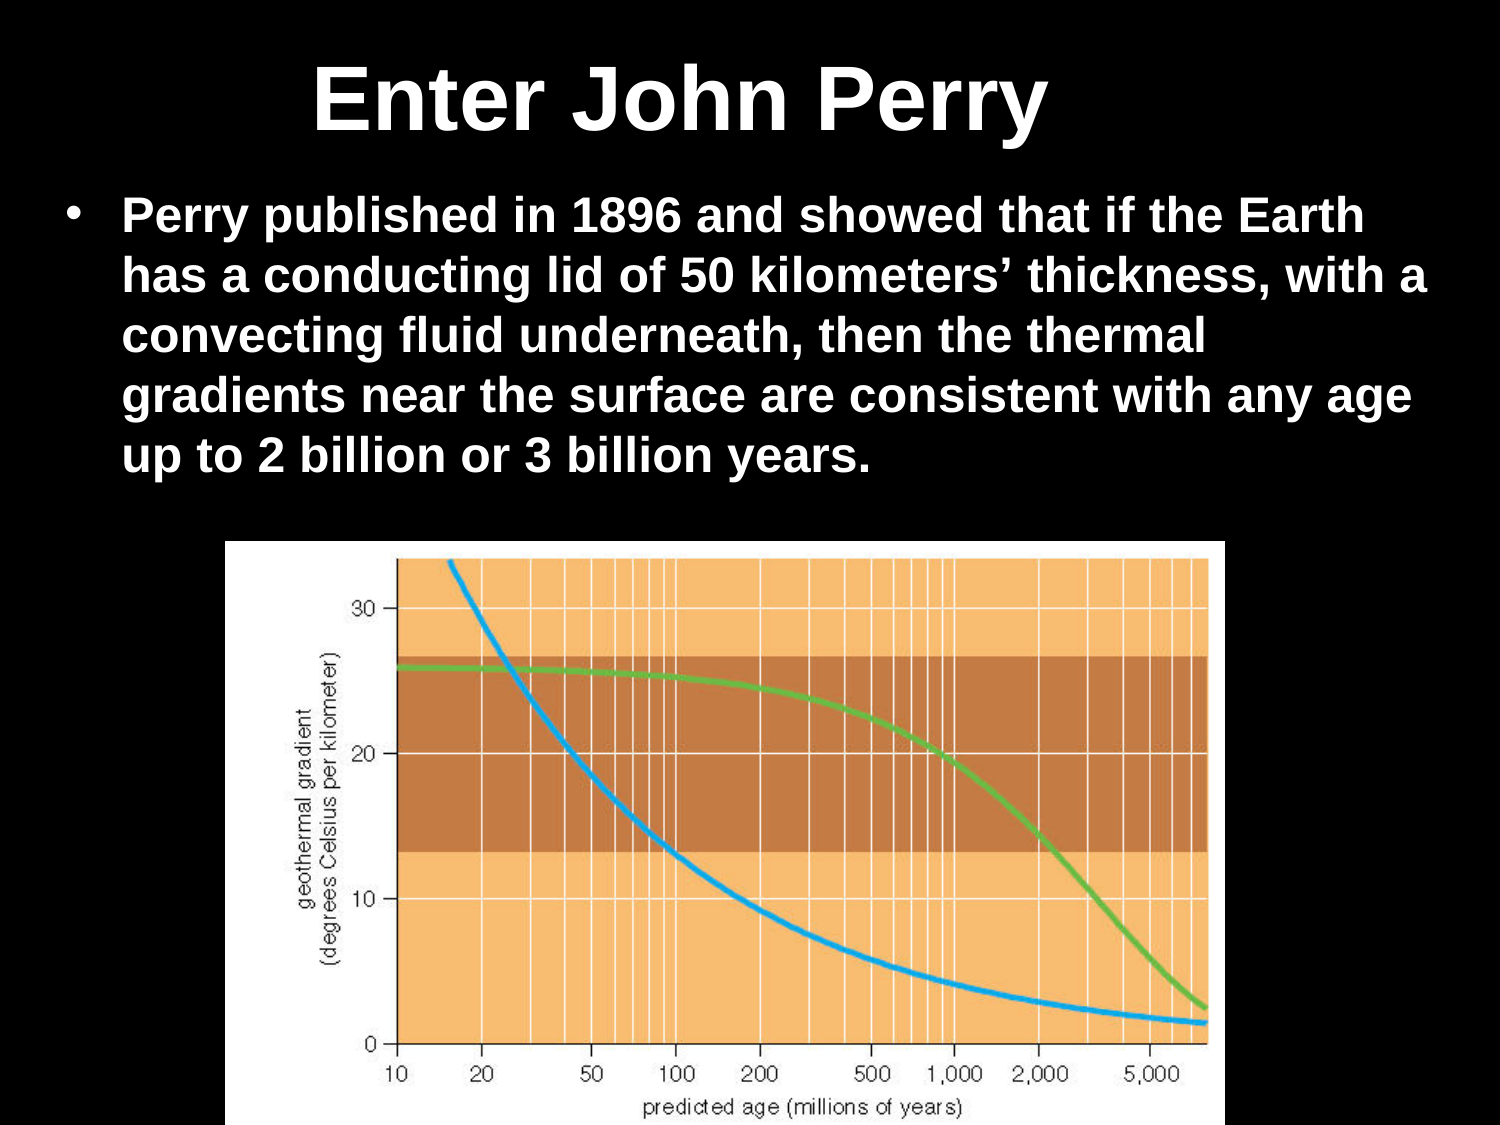

# Enter John Perry
Perry published in 1896 and showed that if the Earth has a conducting lid of 50 kilometers’ thickness, with a convecting fluid underneath, then the thermal gradients near the surface are consistent with any age up to 2 billion or 3 billion years.